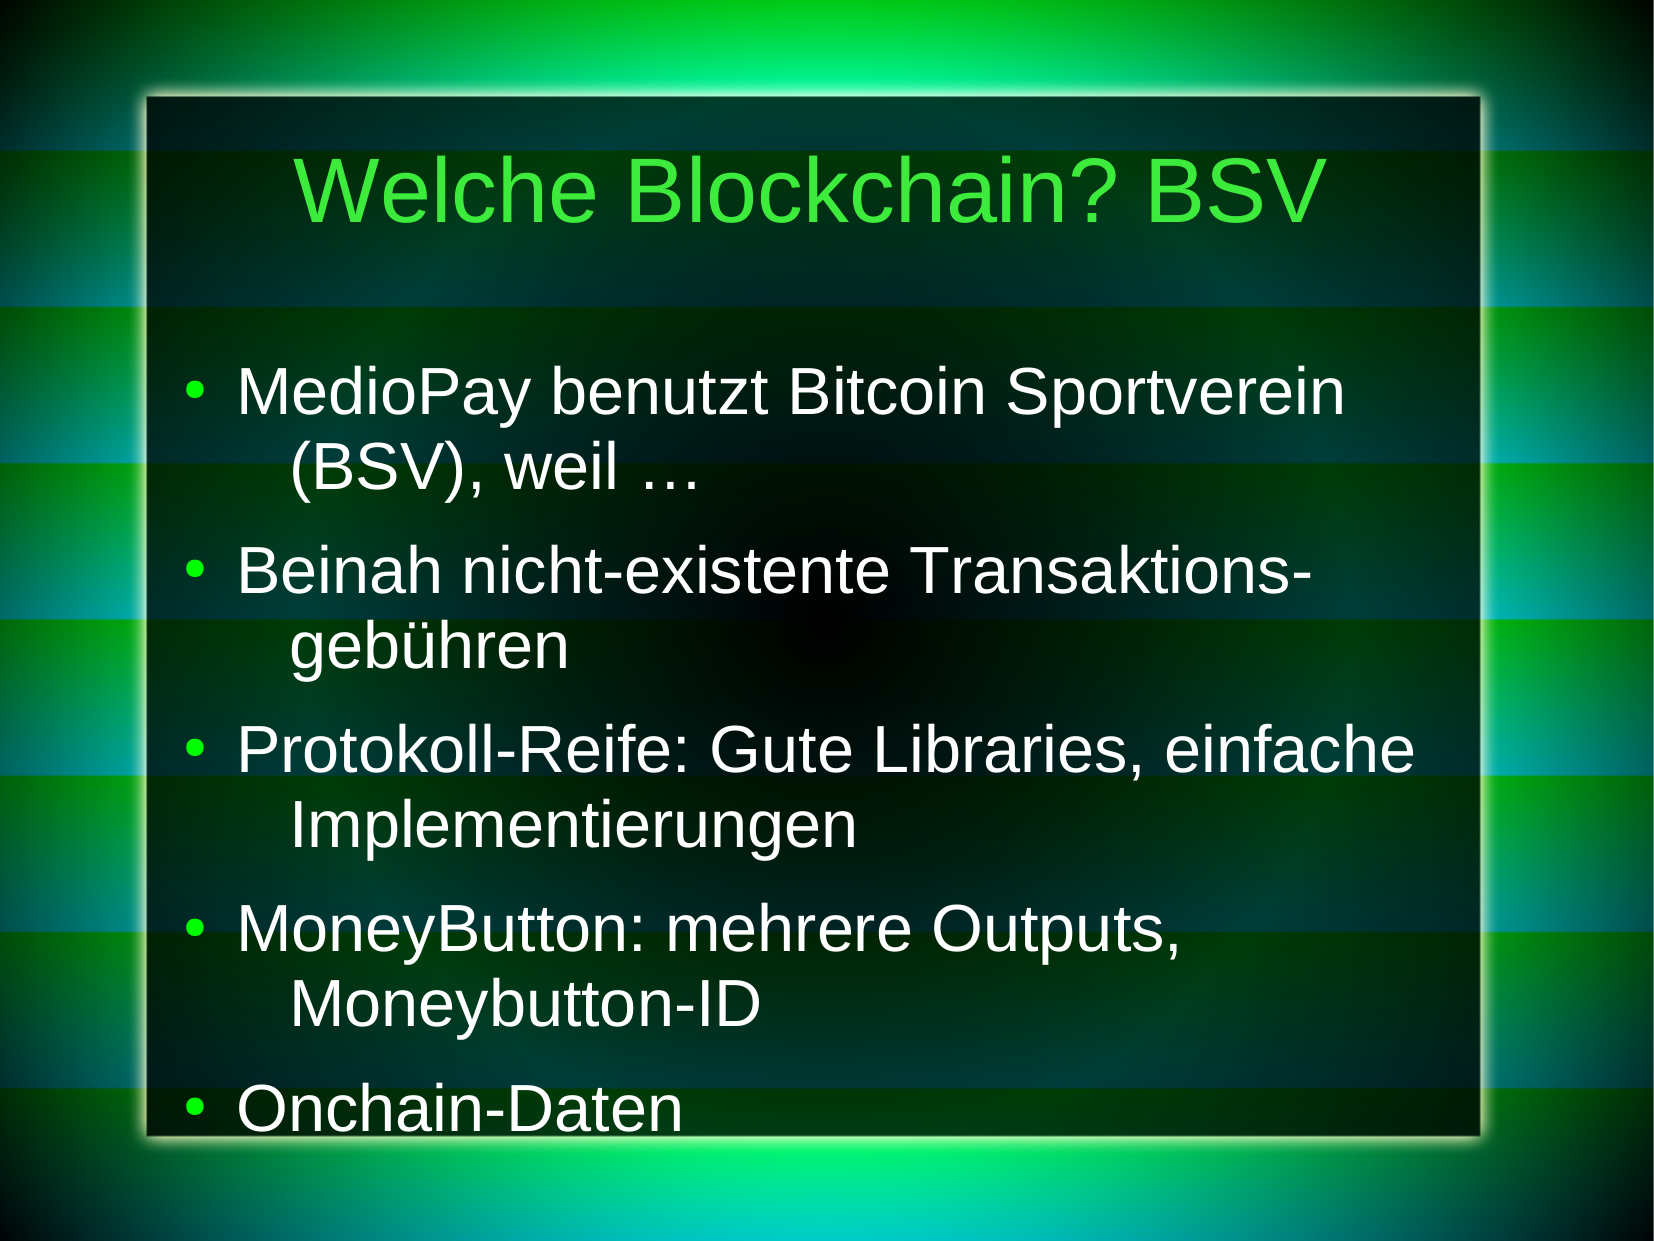

# Welche Blockchain? BSV
MedioPay benutzt Bitcoin Sportverein (BSV), weil …
Beinah nicht-existente Transaktions-gebühren
Protokoll-Reife: Gute Libraries, einfache Implementierungen
MoneyButton: mehrere Outputs, Moneybutton-ID
Onchain-Daten